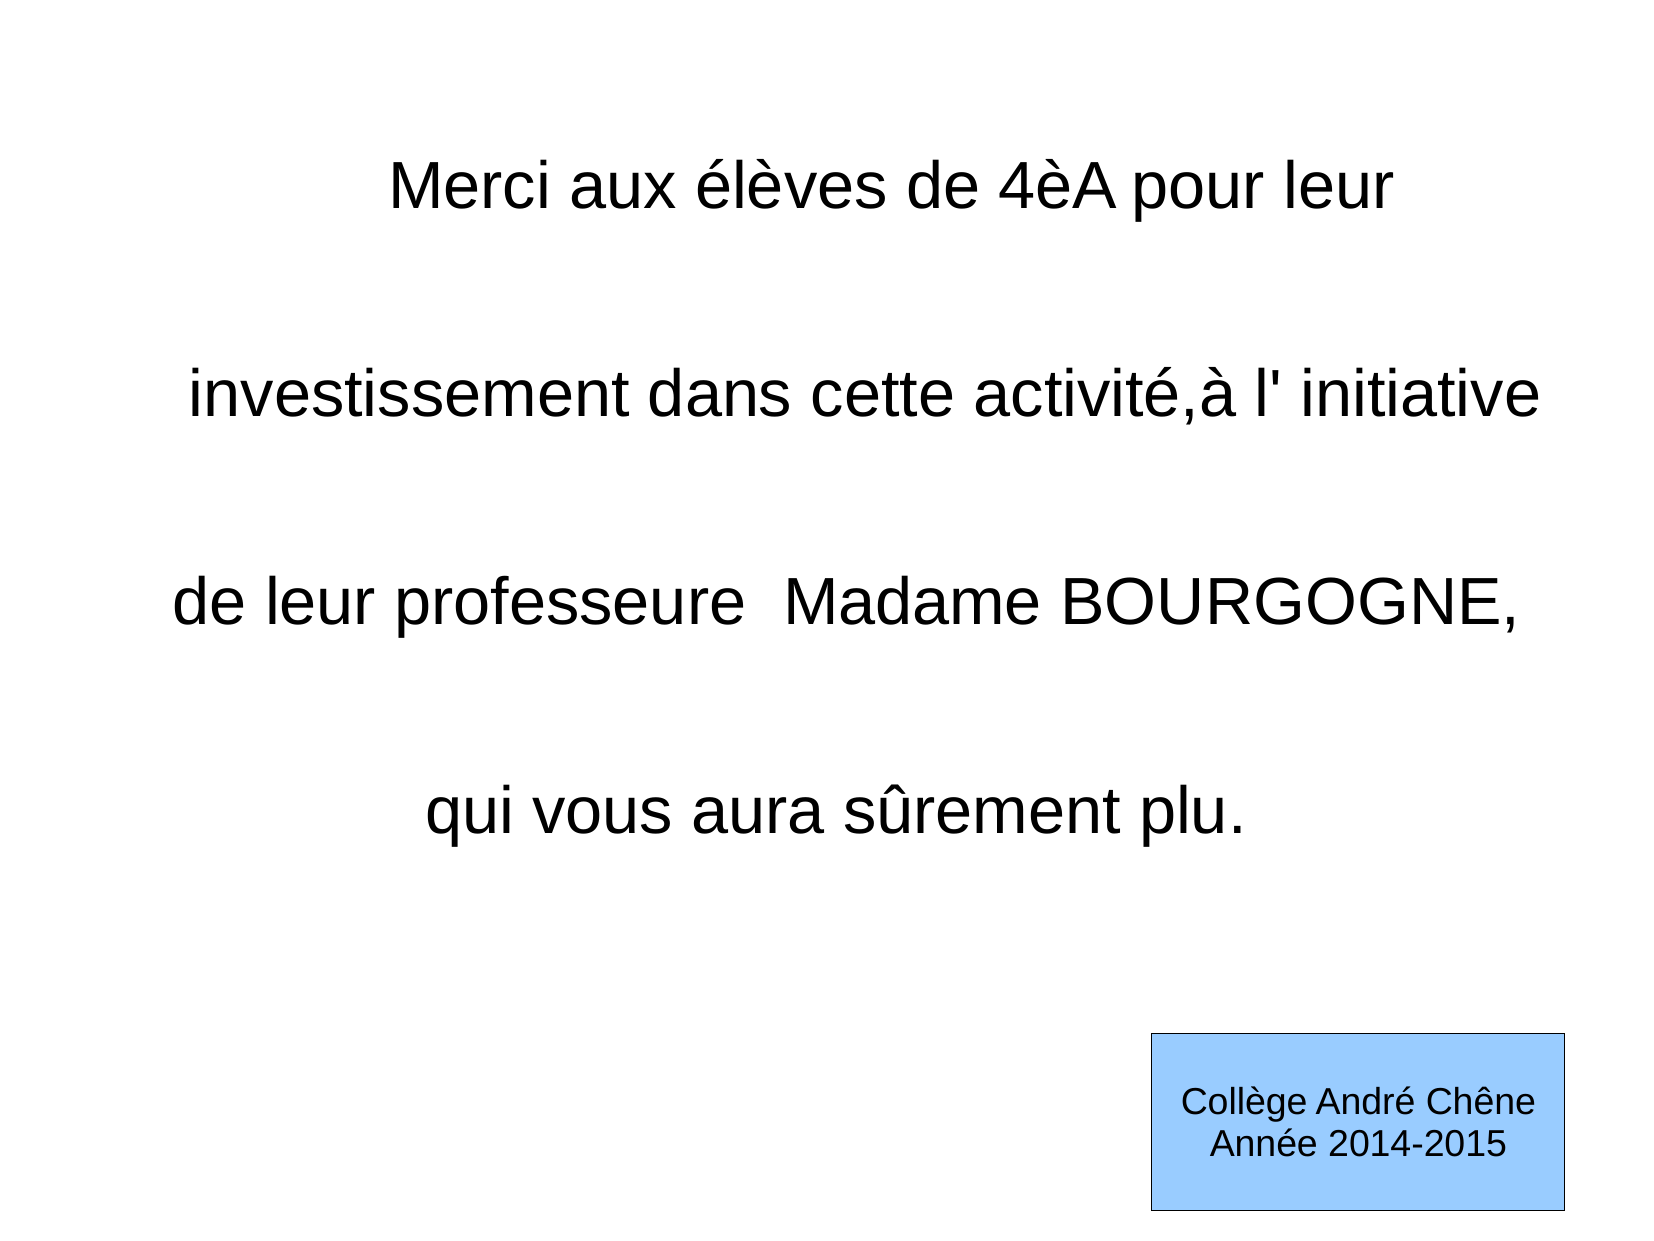

# Merci aux élèves de 4èA pour leur
 investissement dans cette activité,à l' initiative
de leur professeure Madame BOURGOGNE,
 qui vous aura sûrement plu.
Collège André Chêne
Année 2014-2015